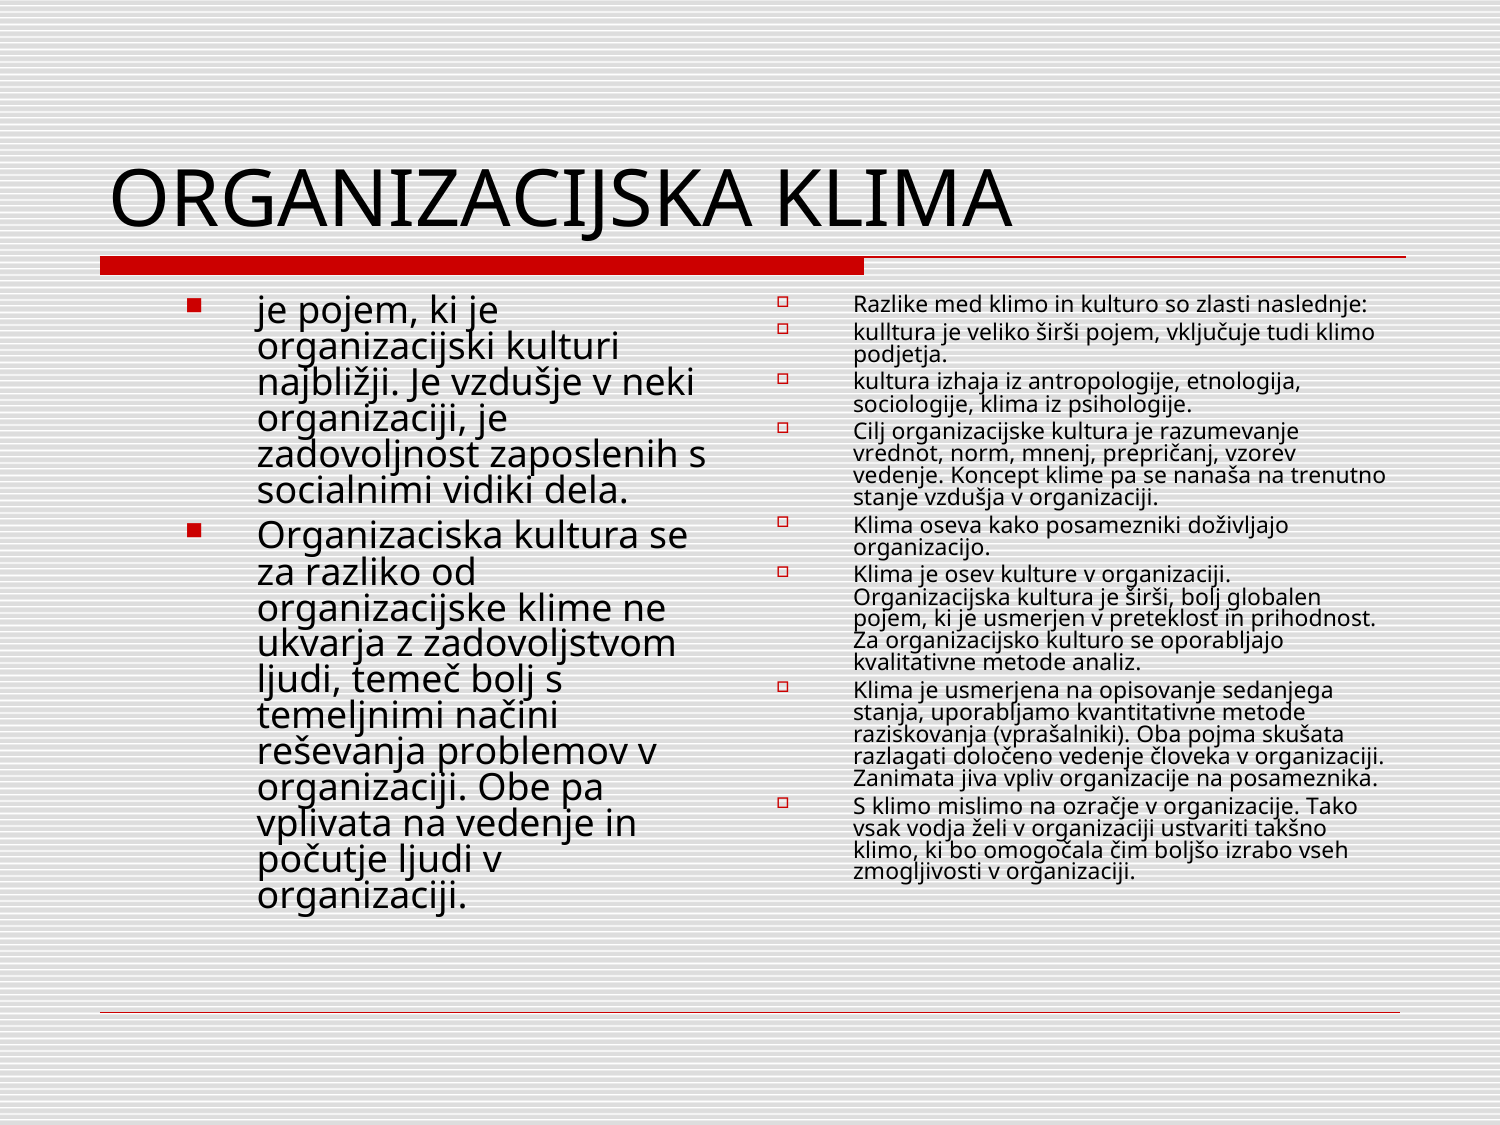

# ORGANIZACIJSKA KLIMA
je pojem, ki je organizacijski kulturi najbližji. Je vzdušje v neki organizaciji, je zadovoljnost zaposlenih s socialnimi vidiki dela.
Organizaciska kultura se za razliko od organizacijske klime ne ukvarja z zadovoljstvom ljudi, temeč bolj s temeljnimi načini reševanja problemov v organizaciji. Obe pa vplivata na vedenje in počutje ljudi v organizaciji.
Razlike med klimo in kulturo so zlasti naslednje:
kulltura je veliko širši pojem, vključuje tudi klimo podjetja.
kultura izhaja iz antropologije, etnologija, sociologije, klima iz psihologije.
Cilj organizacijske kultura je razumevanje vrednot, norm, mnenj, prepričanj, vzorev vedenje. Koncept klime pa se nanaša na trenutno stanje vzdušja v organizaciji.
Klima oseva kako posamezniki doživljajo organizacijo.
Klima je osev kulture v organizaciji. Organizacijska kultura je širši, bolj globalen pojem, ki je usmerjen v preteklost in prihodnost. Za organizacijsko kulturo se oporabljajo kvalitativne metode analiz.
Klima je usmerjena na opisovanje sedanjega stanja, uporabljamo kvantitativne metode raziskovanja (vprašalniki). Oba pojma skušata razlagati določeno vedenje človeka v organizaciji. Zanimata jiva vpliv organizacije na posameznika.
S klimo mislimo na ozračje v organizacije. Tako vsak vodja želi v organizaciji ustvariti takšno klimo, ki bo omogočala čim boljšo izrabo vseh zmogljivosti v organizaciji.